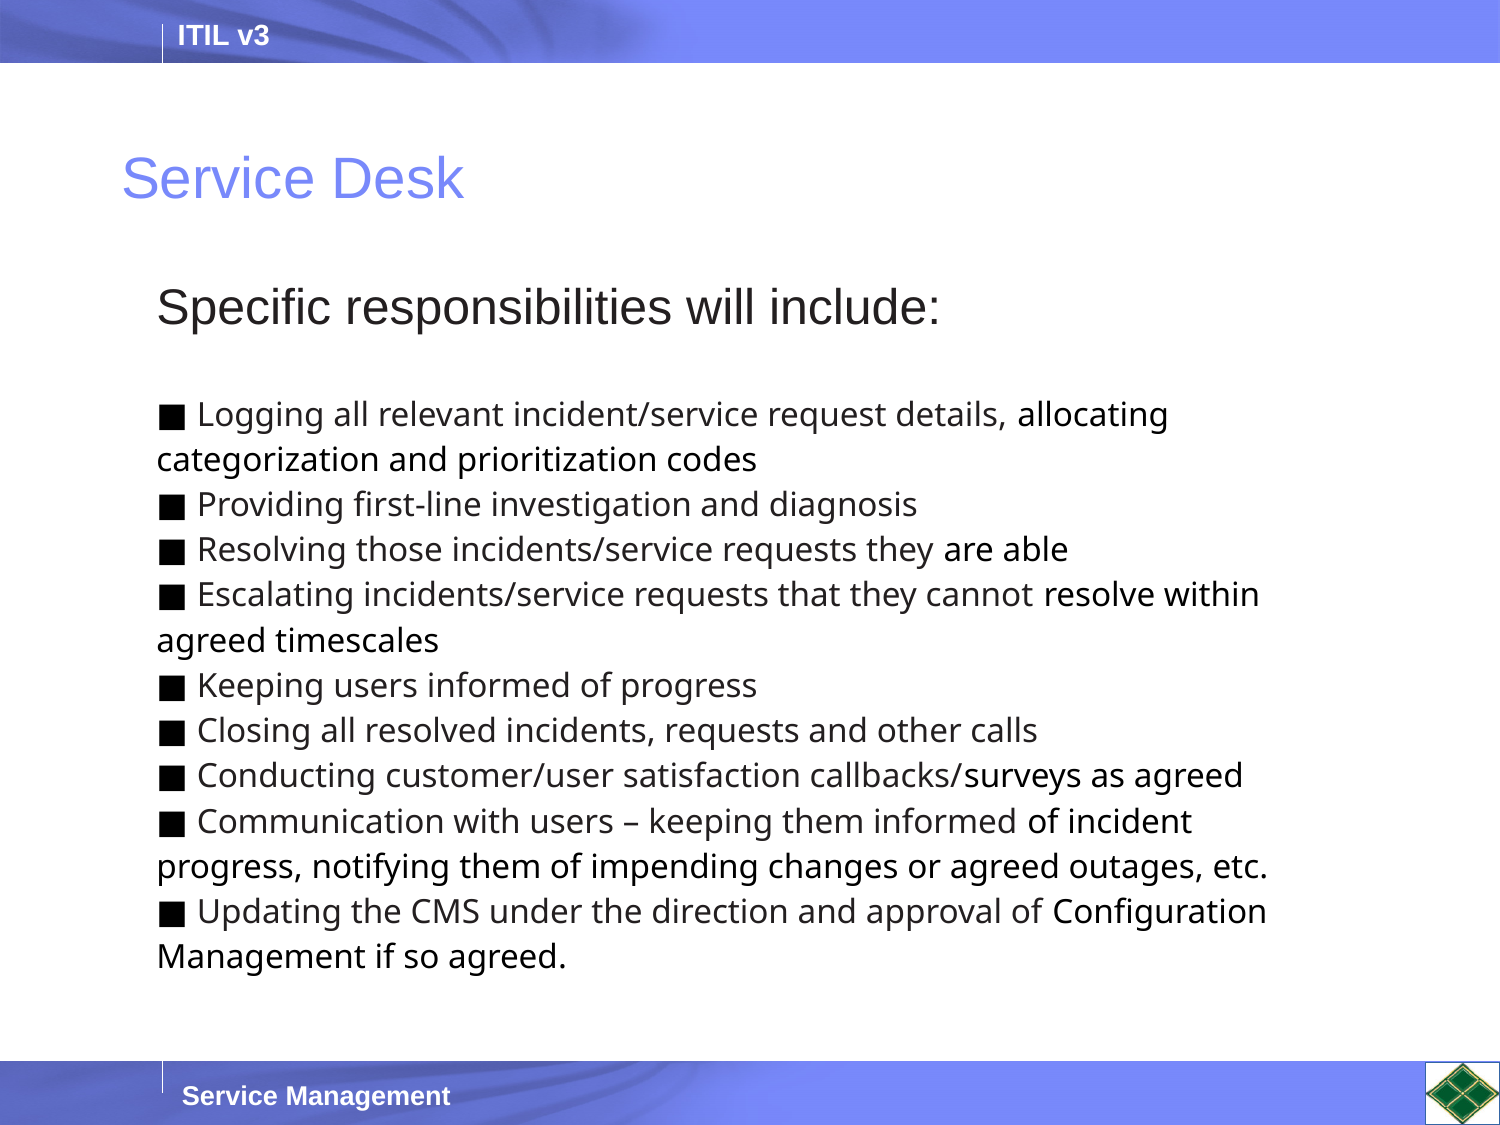

Service Desk
Specific responsibilities will include:
■ Logging all relevant incident/service request details, allocating categorization and prioritization codes
■ Providing first-line investigation and diagnosis
■ Resolving those incidents/service requests they are able
■ Escalating incidents/service requests that they cannot resolve within agreed timescales
■ Keeping users informed of progress
■ Closing all resolved incidents, requests and other calls
■ Conducting customer/user satisfaction callbacks/surveys as agreed
■ Communication with users – keeping them informed of incident progress, notifying them of impending changes or agreed outages, etc.
■ Updating the CMS under the direction and approval of Configuration Management if so agreed.